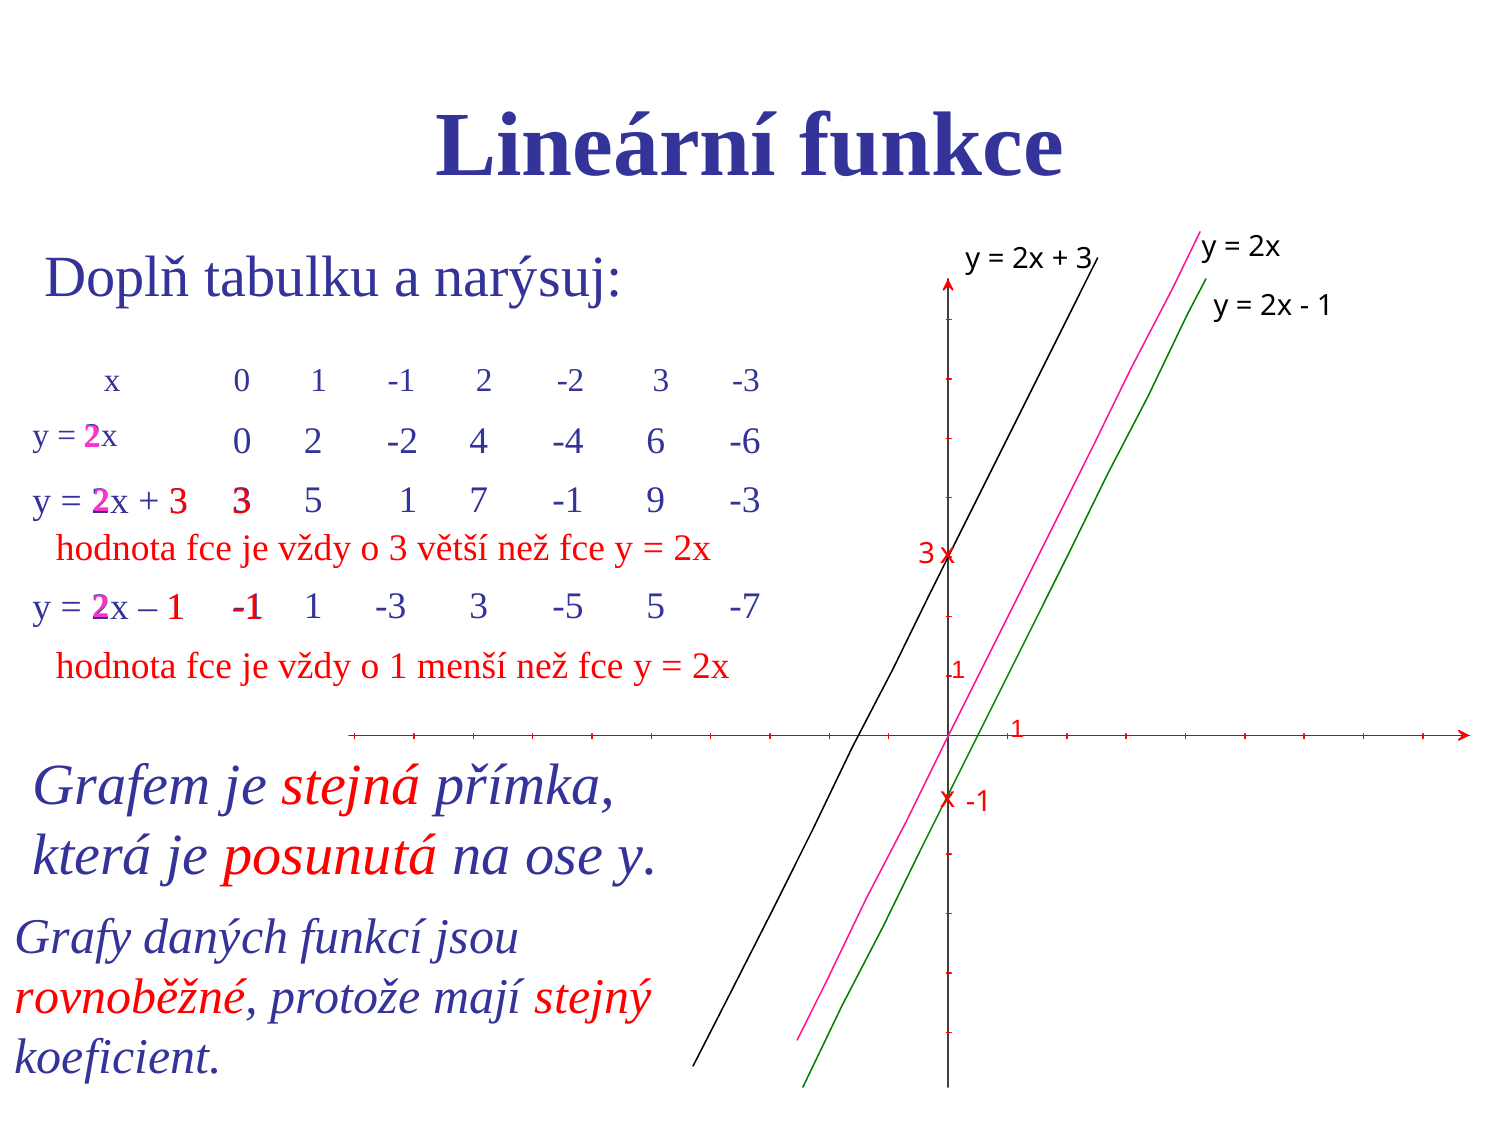

# Lineární funkce
Doplň tabulku a narýsuj:
y = 2x
y = 2x + 3
y = 2x - 1
| x | 0 | 1 | -1 | 2 | -2 | 3 | -3 |
| --- | --- | --- | --- | --- | --- | --- | --- |
| y = 2x | | | | | | | |
| | | | | | | | |
| | | | | | | | |
| | | | | | | | |
| | | | | | | | |
2
0
2
-2
4
-4
6
-6
2
3
5
1
7
-1
9
-3
y = 2x + 3
3
3
hodnota fce je vždy o 3 větší než fce y = 2x
3
x
2
-1
1
-3
3
-5
5
-7
y = 2x – 1
1
-1
hodnota fce je vždy o 1 menší než fce y = 2x
Grafem je stejná přímka, která je posunutá na ose y.
x
-1
Grafy daných funkcí jsou rovnoběžné, protože mají stejný koeficient.